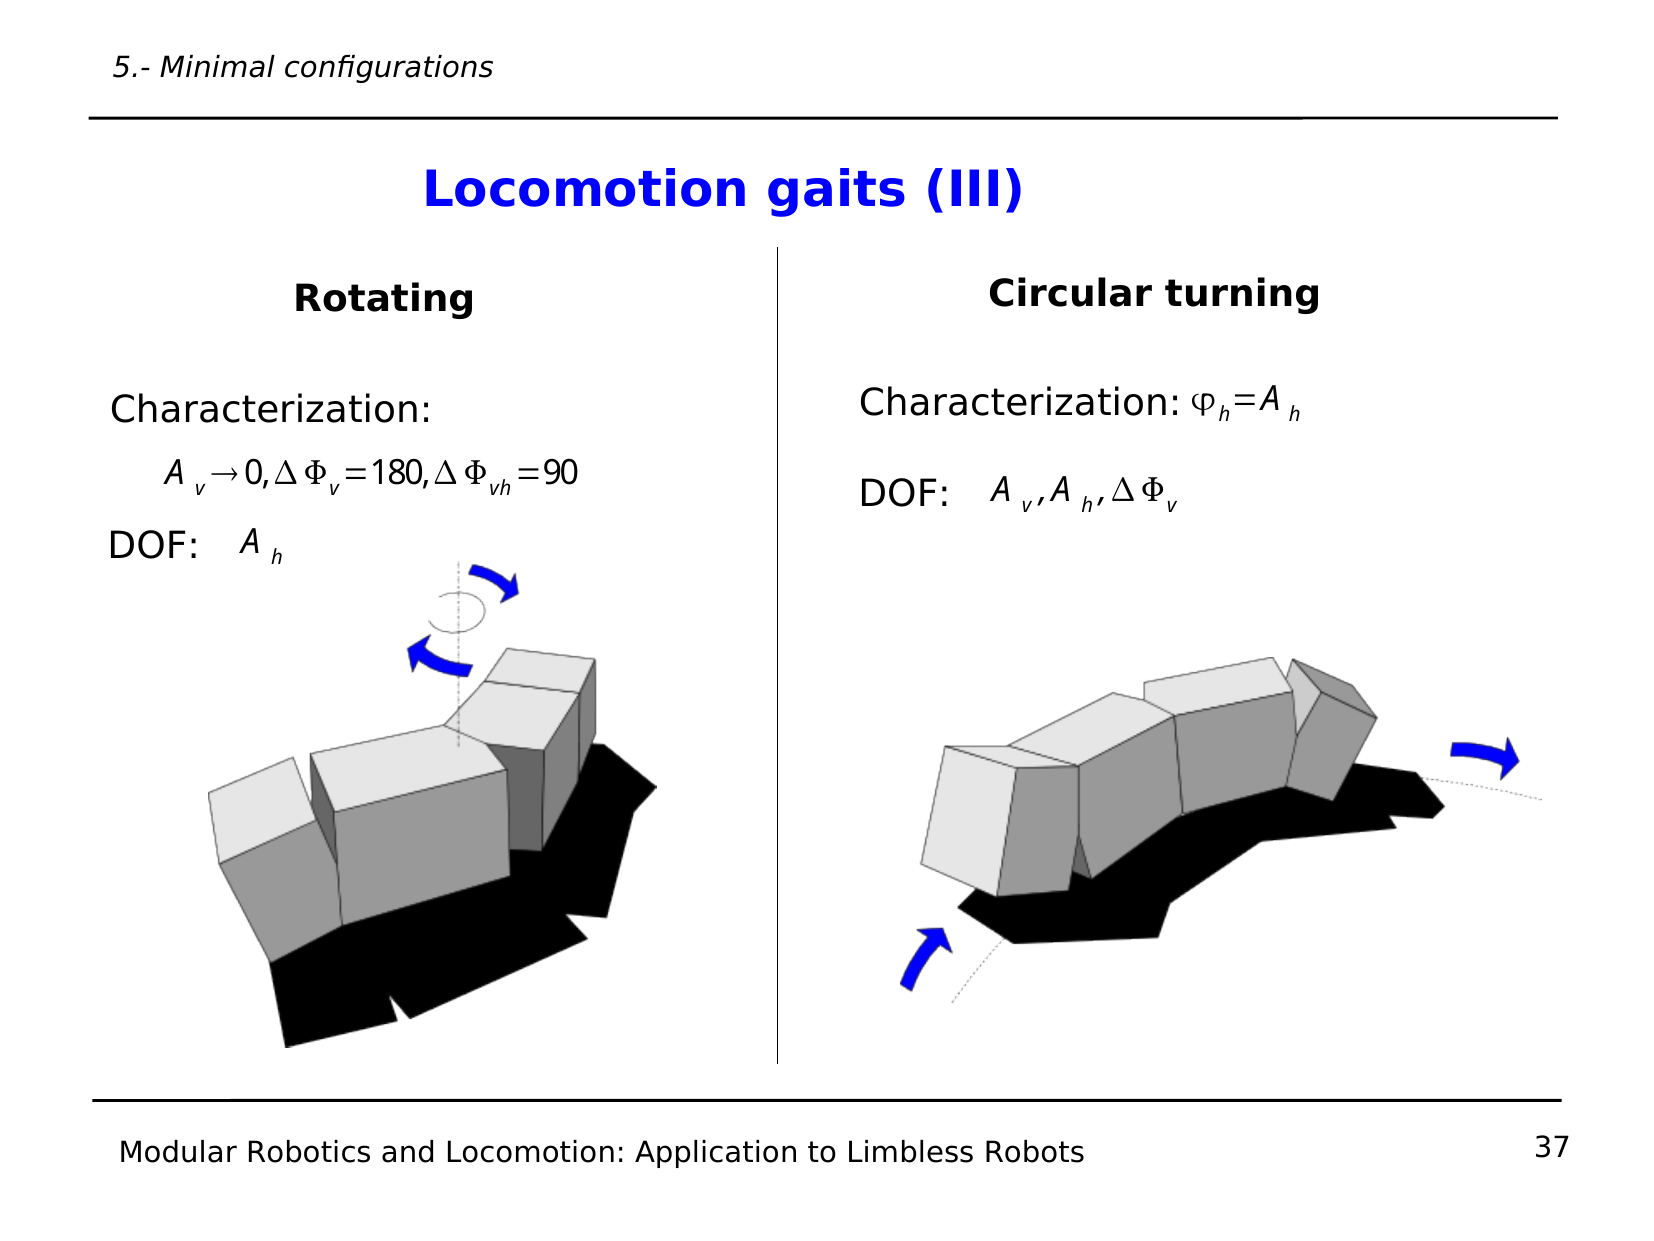

5.- Minimal configurations
Locomotion gaits (III)
Circular turning
Rotating
 Characterization:
 Characterization:
 DOF:
 DOF:
Modular Robotics and Locomotion: Application to Limbless Robots
37